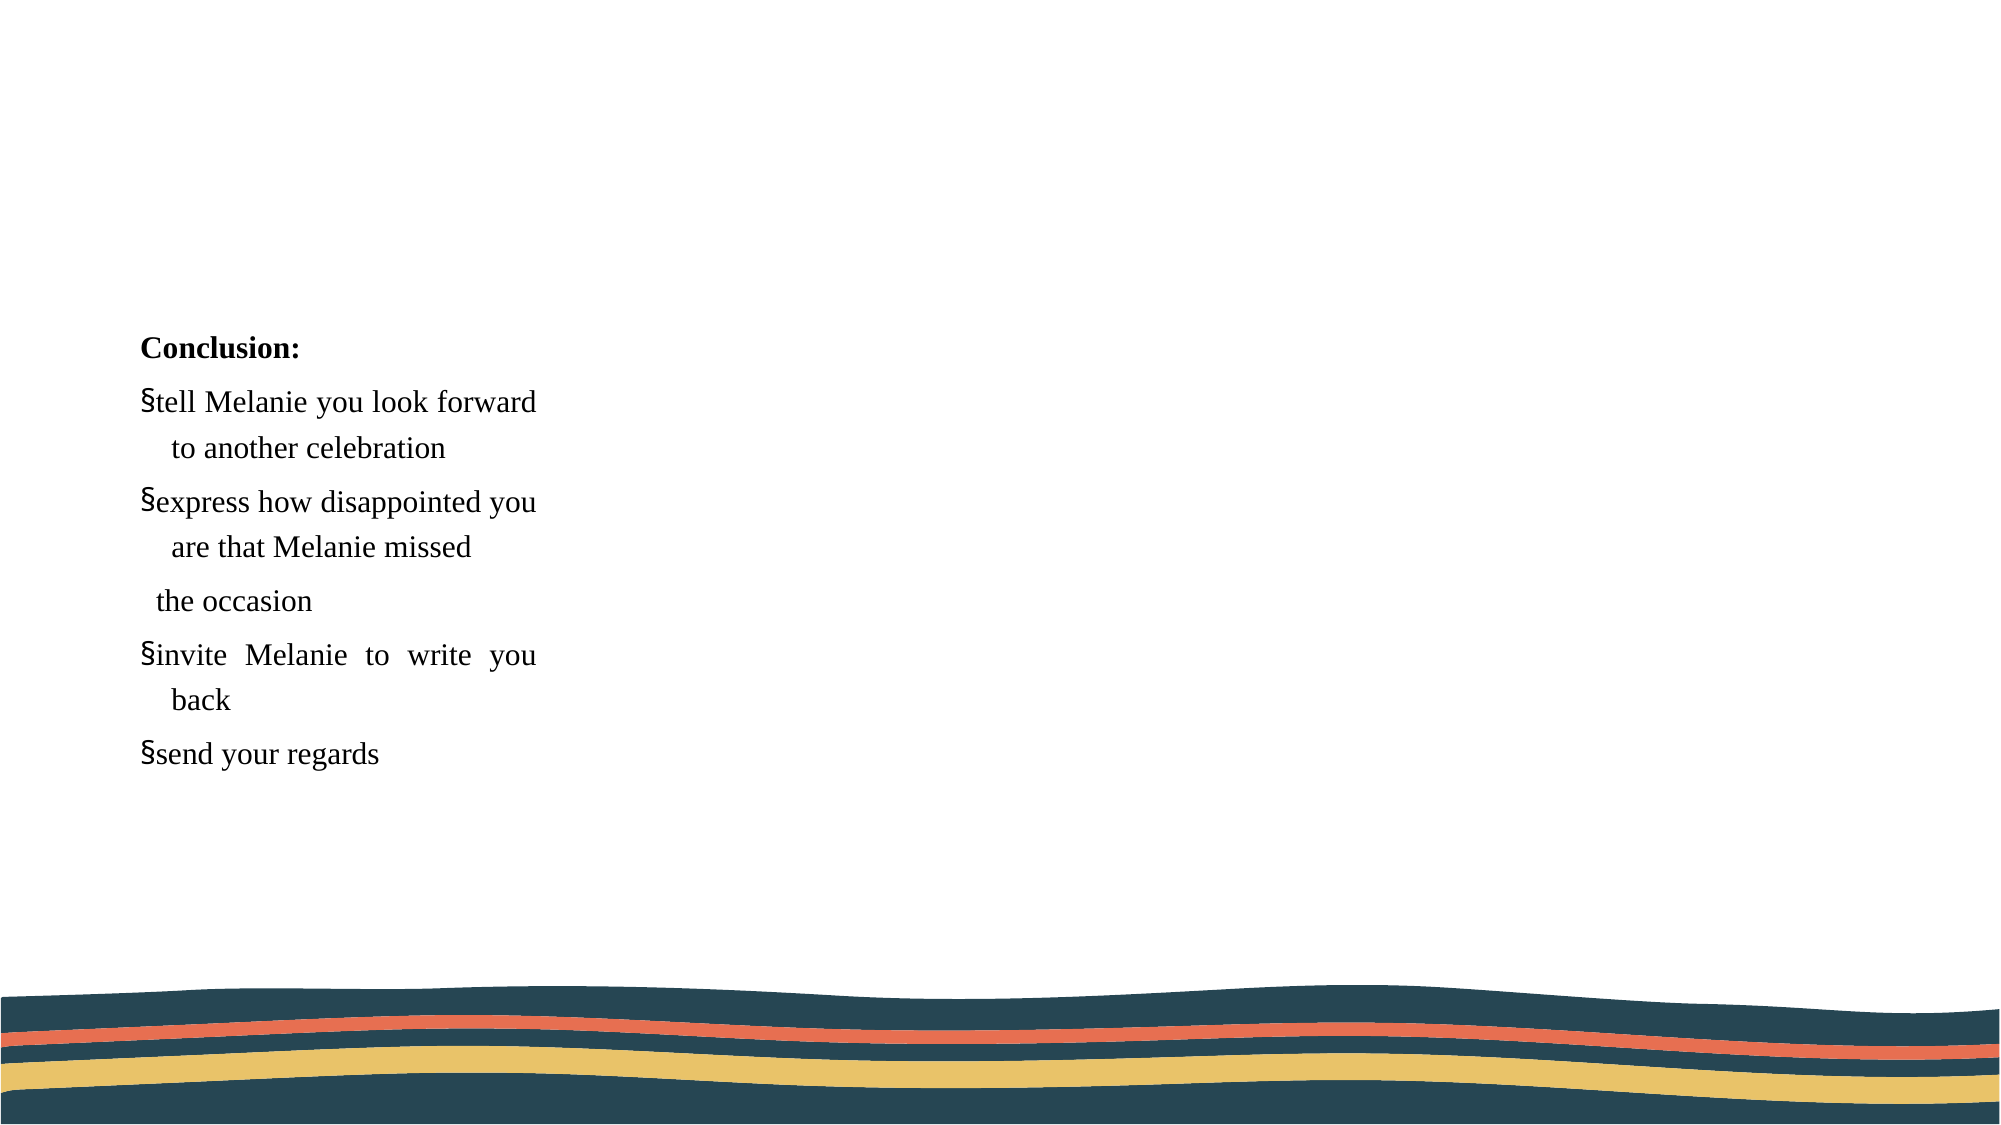

# Conclusion:
tell Melanie you look forward to another celebration
express how disappointed you are that Melanie missed
 the occasion
invite Melanie to write you back
send your regards